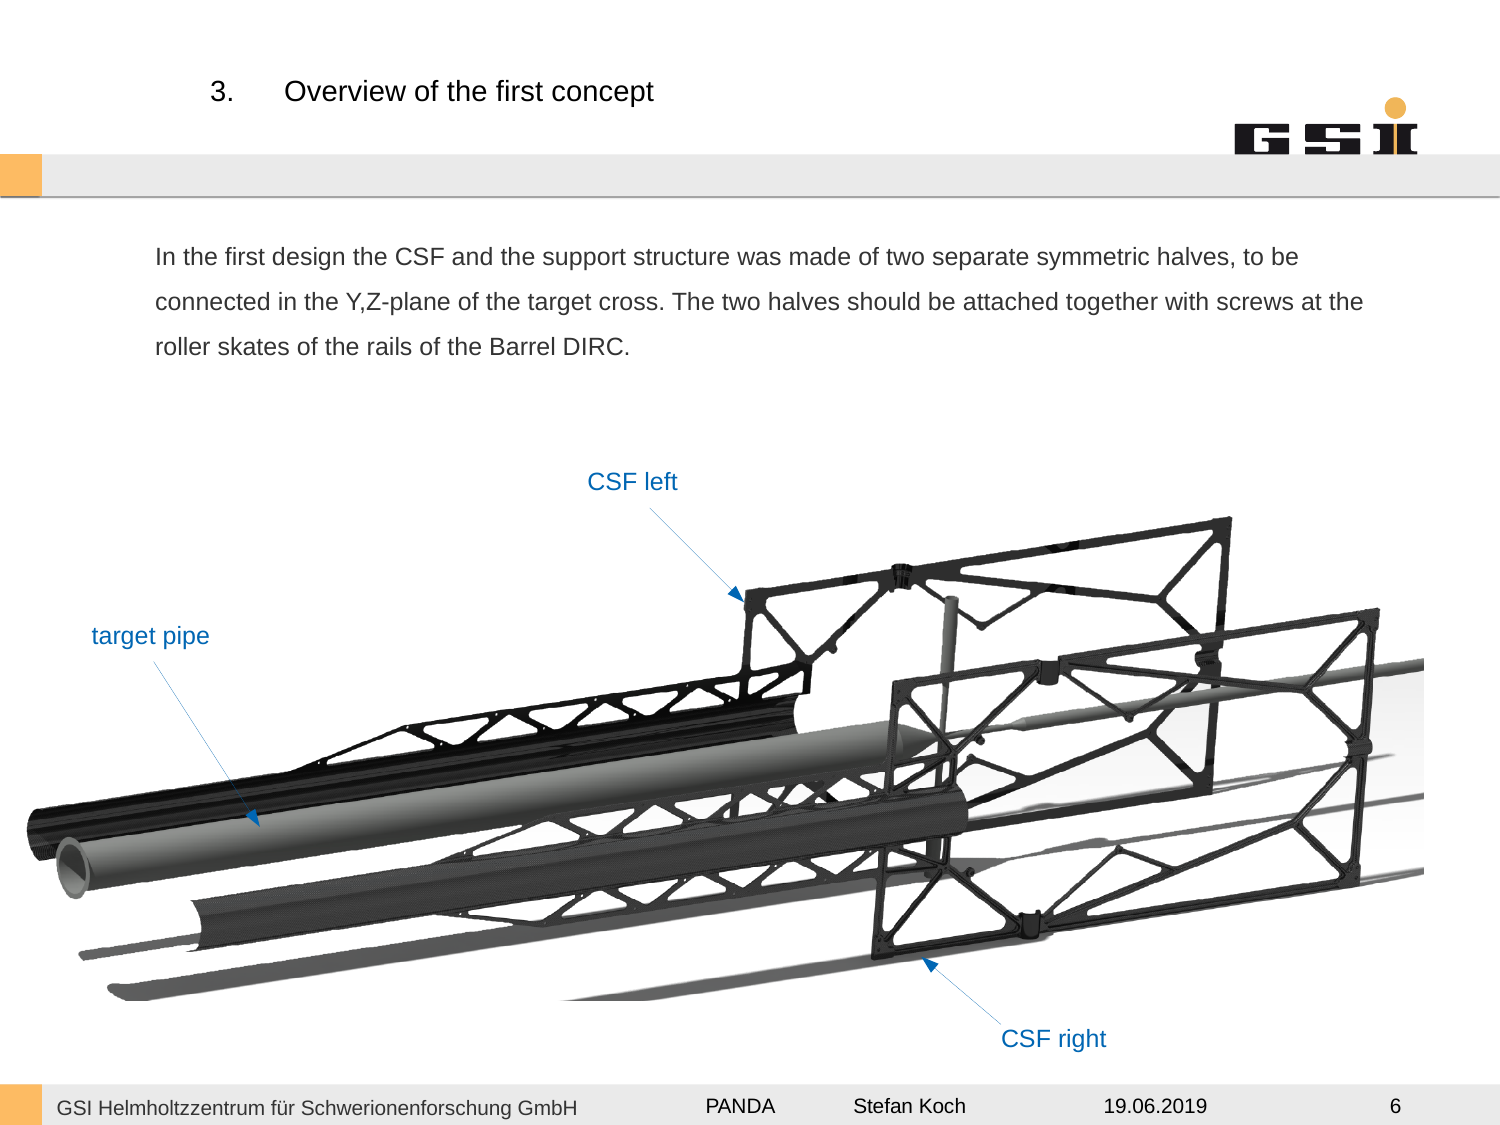

3.	Overview of the first concept
# In the first design the CSF and the support structure was made of two separate symmetric halves, to be connected in the Y,Z-plane of the target cross. The two halves should be attached together with screws at the roller skates of the rails of the Barrel DIRC.
CSF left
target pipe
CSF right